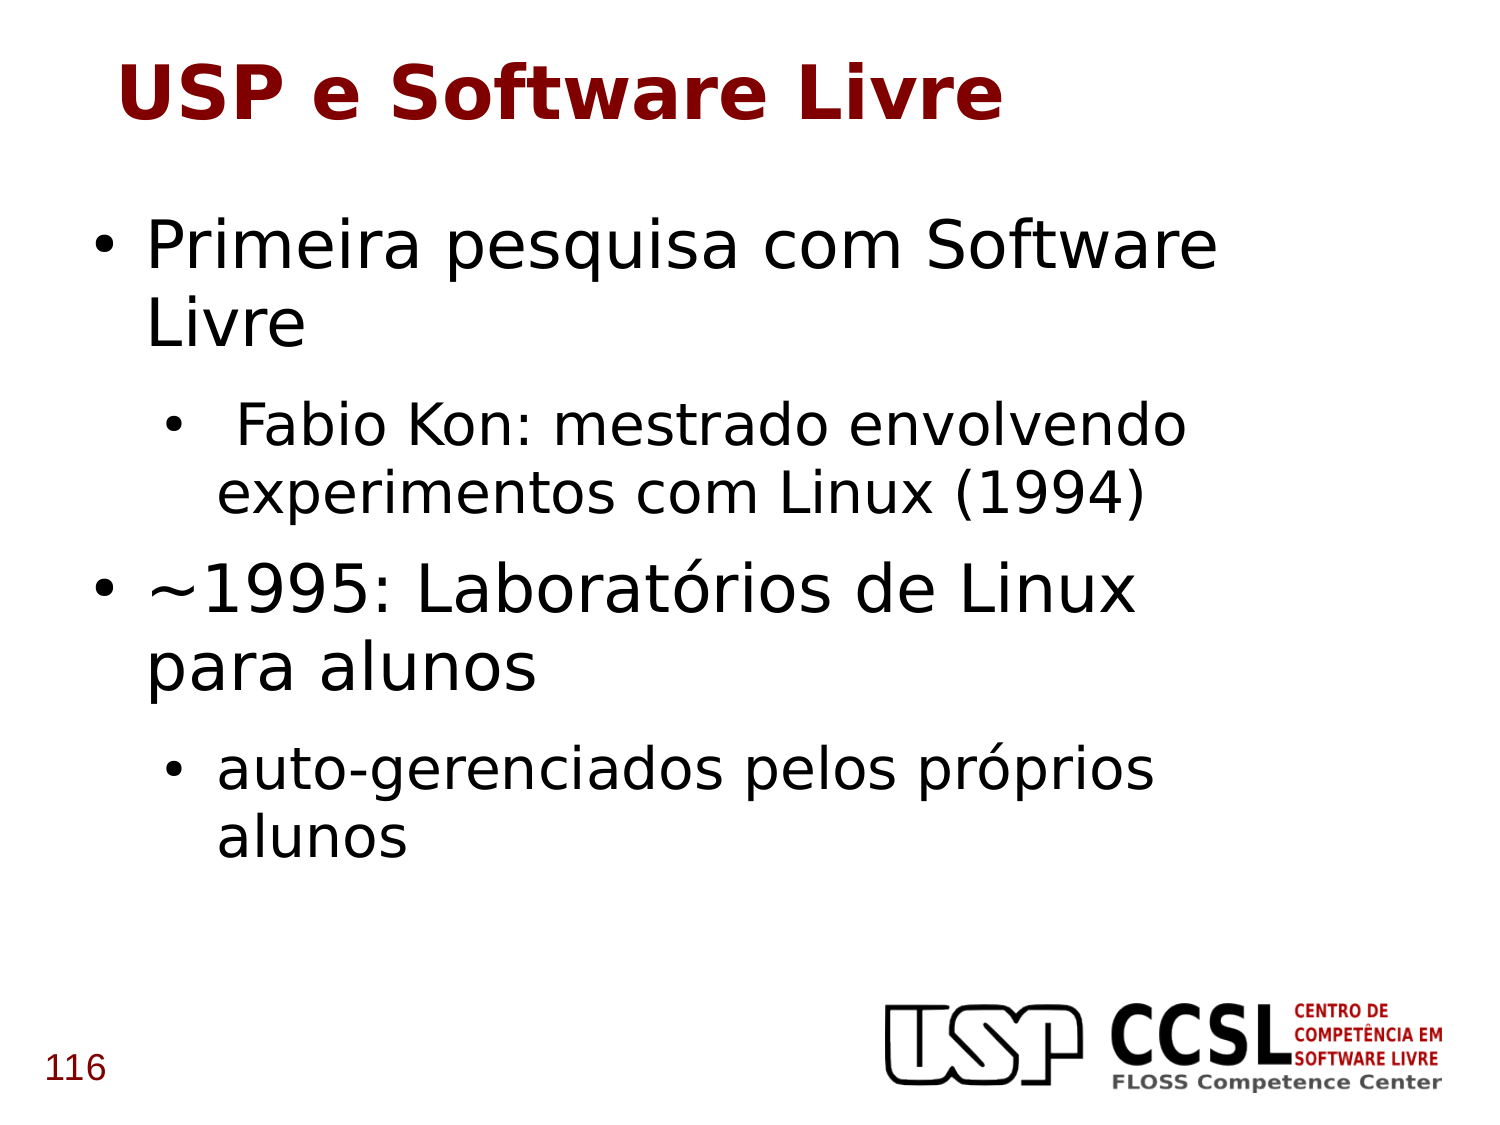

# USP e Software Livre
Primeira pesquisa com Software Livre
 Fabio Kon: mestrado envolvendo experimentos com Linux (1994)
~1995: Laboratórios de Linux para alunos
auto-gerenciados pelos próprios alunos